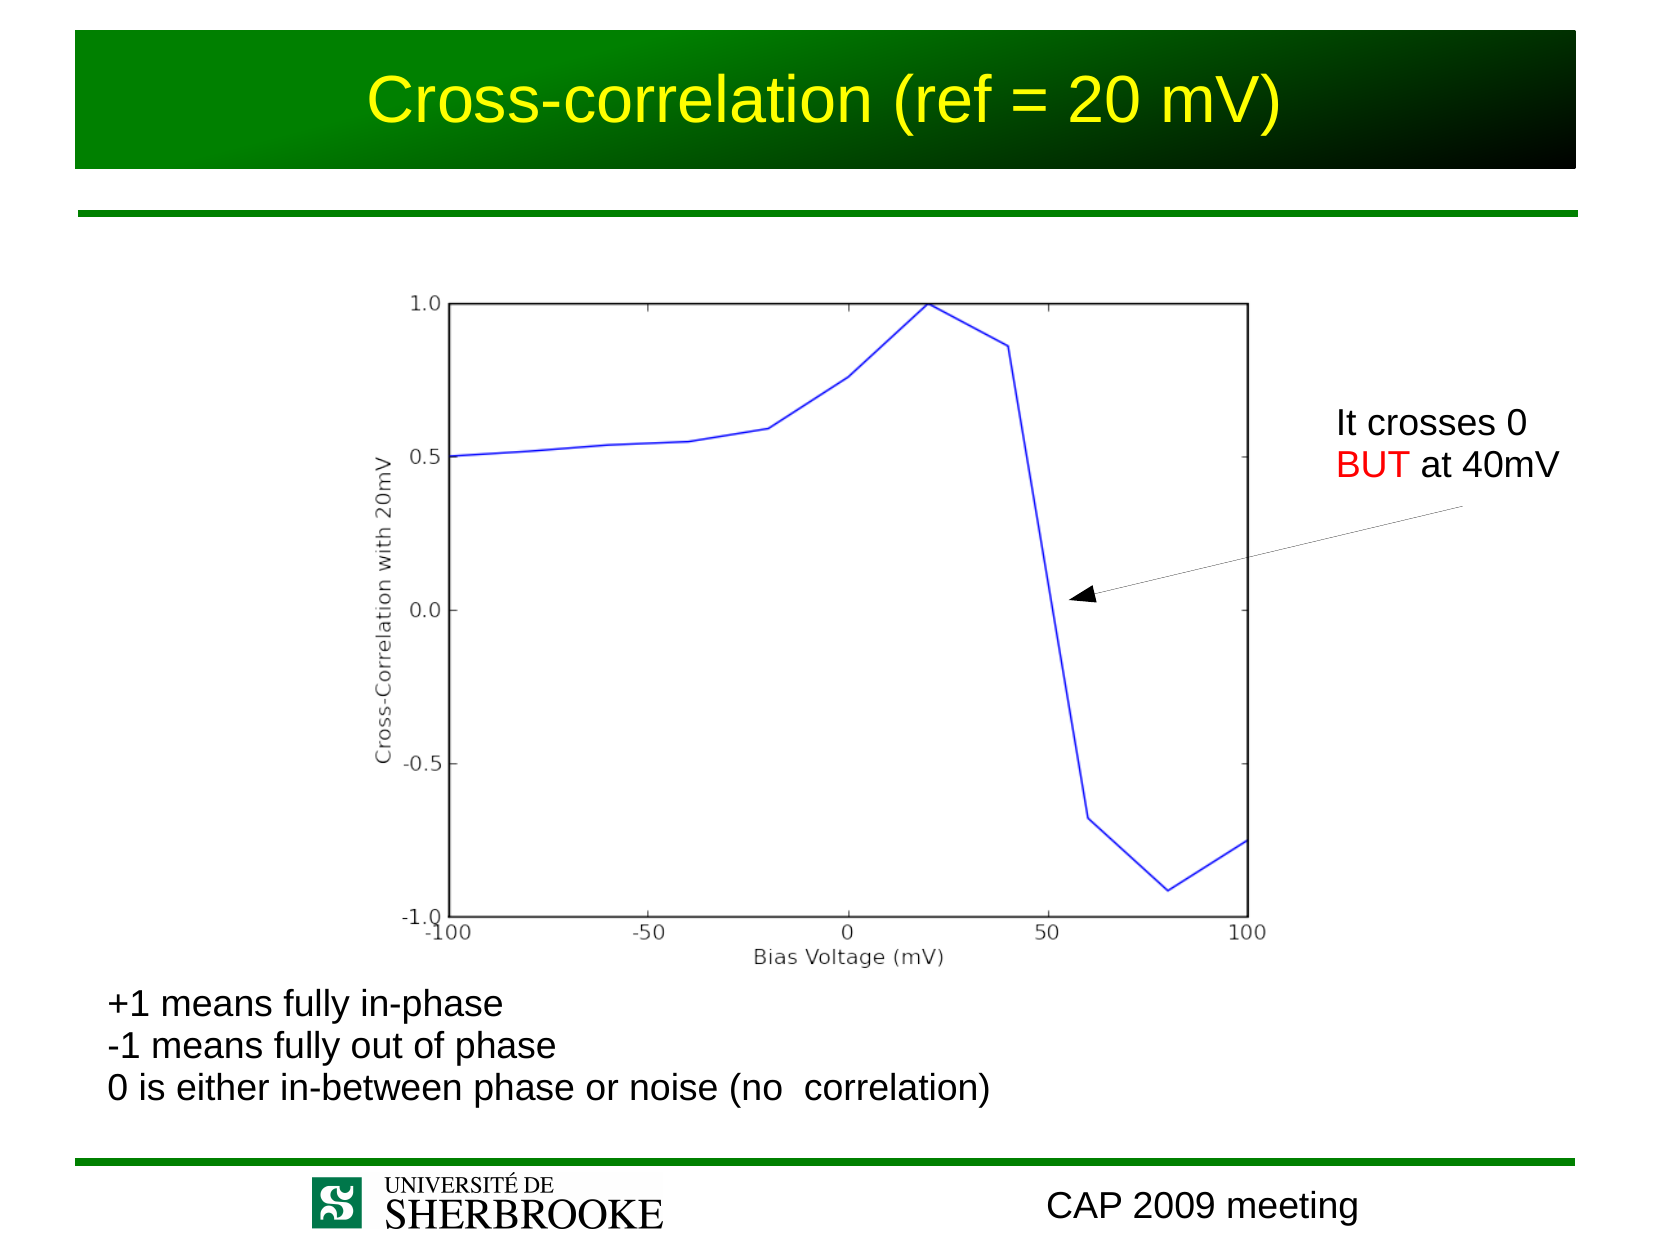

# Cross-correlation (ref = 20 mV)
It crosses 0
BUT at 40mV
+1 means fully in-phase
-1 means fully out of phase
0 is either in-between phase or noise (no correlation)